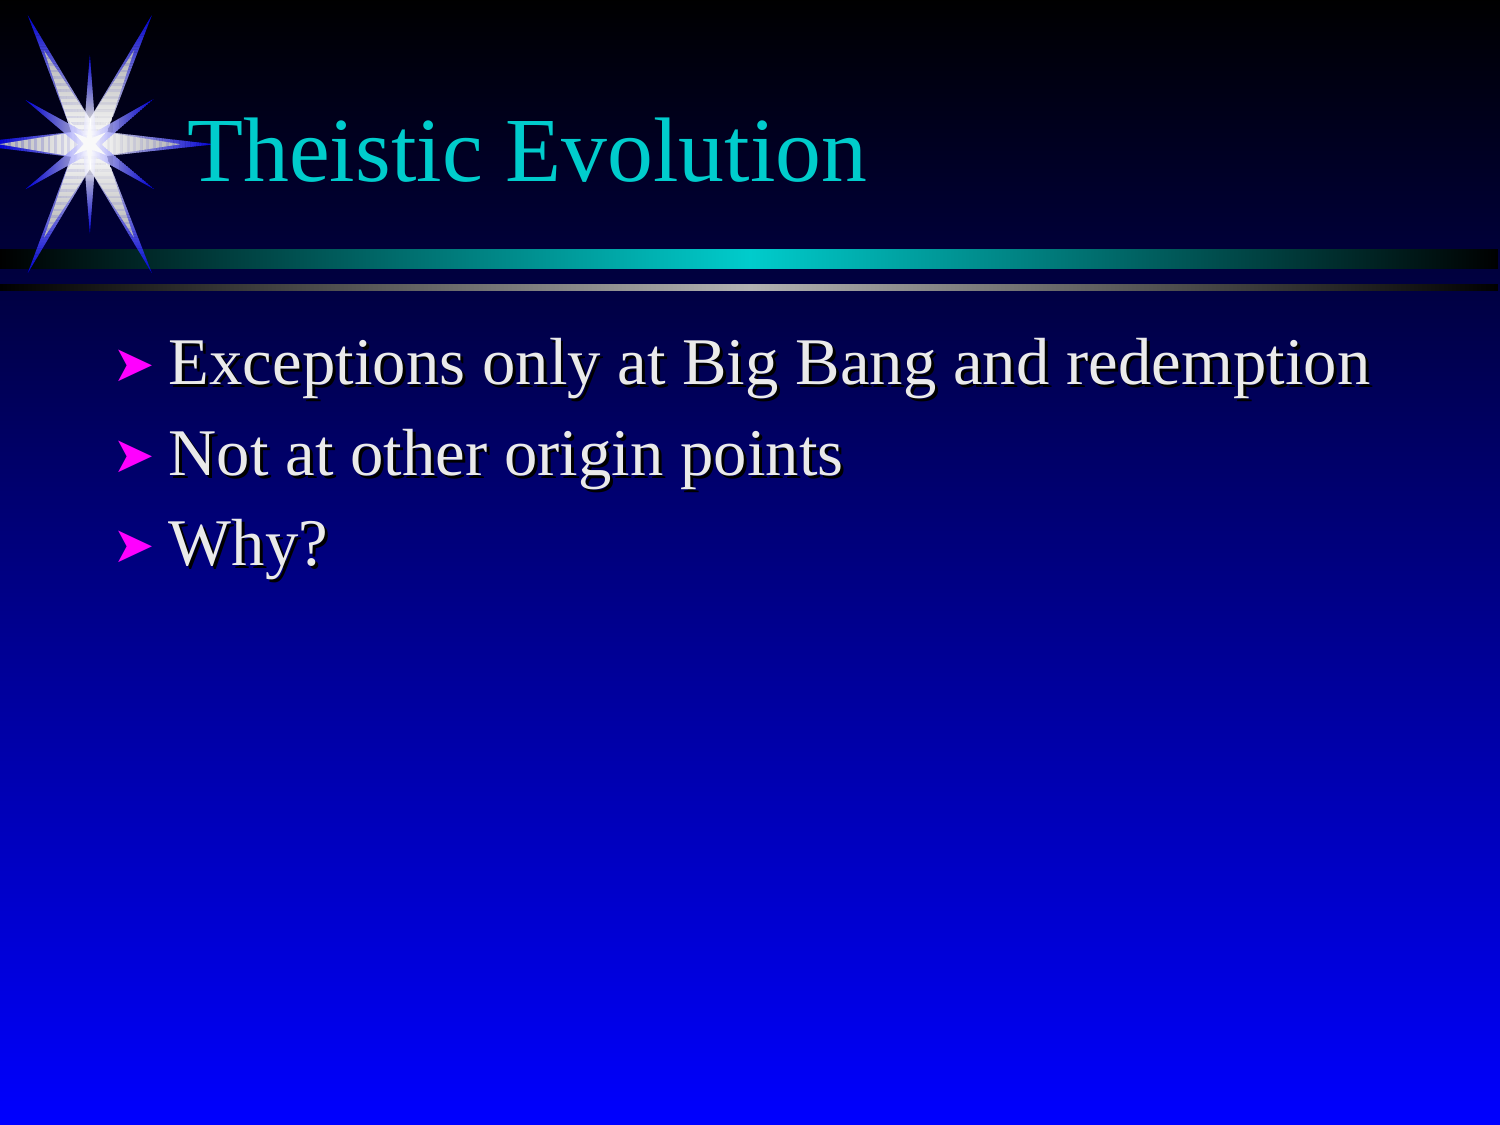

# Theistic Evolution
Exceptions only at Big Bang and redemption
Not at other origin points
Why?